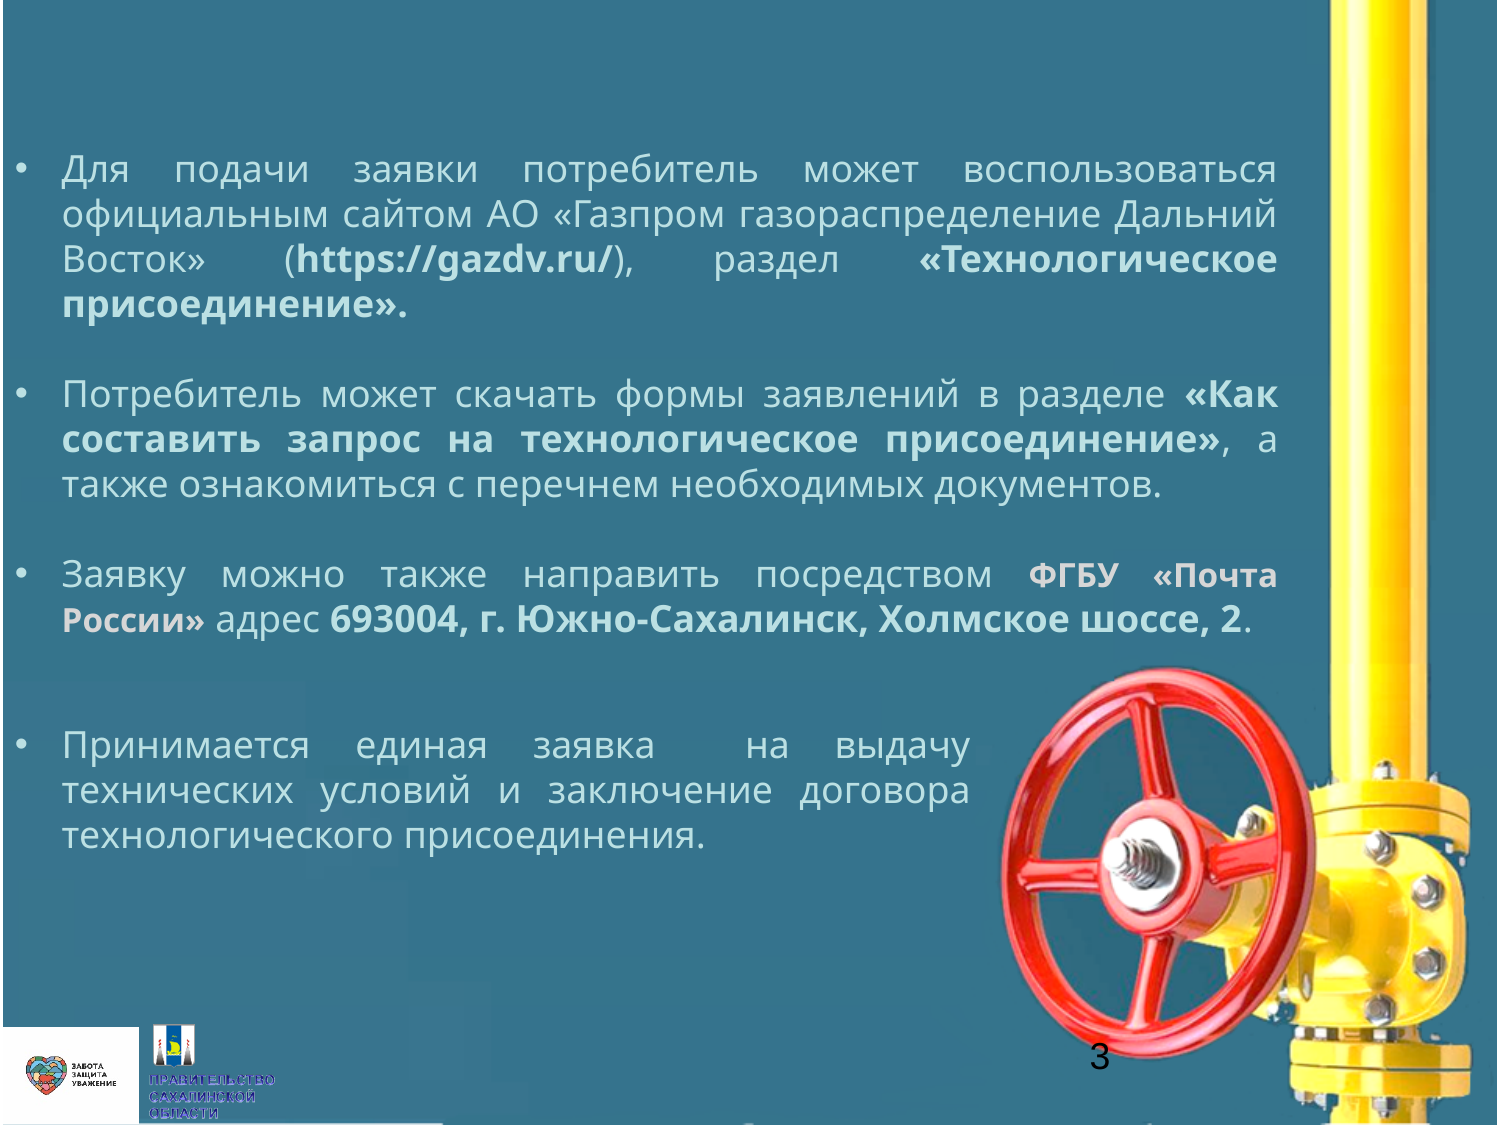

Для подачи заявки потребитель может воспользоваться официальным сайтом АО «Газпром газораспределение Дальний Восток» (https://gazdv.ru/), раздел «Технологическое присоединение».
Потребитель может скачать формы заявлений в разделе «Как составить запрос на технологическое присоединение», а также ознакомиться с перечнем необходимых документов.
Заявку можно также направить посредством ФГБУ «Почта России» адрес 693004, г. Южно-Сахалинск, Холмское шоссе, 2.
Принимается единая заявка на выдачу технических условий и заключение договора технологического присоединения.